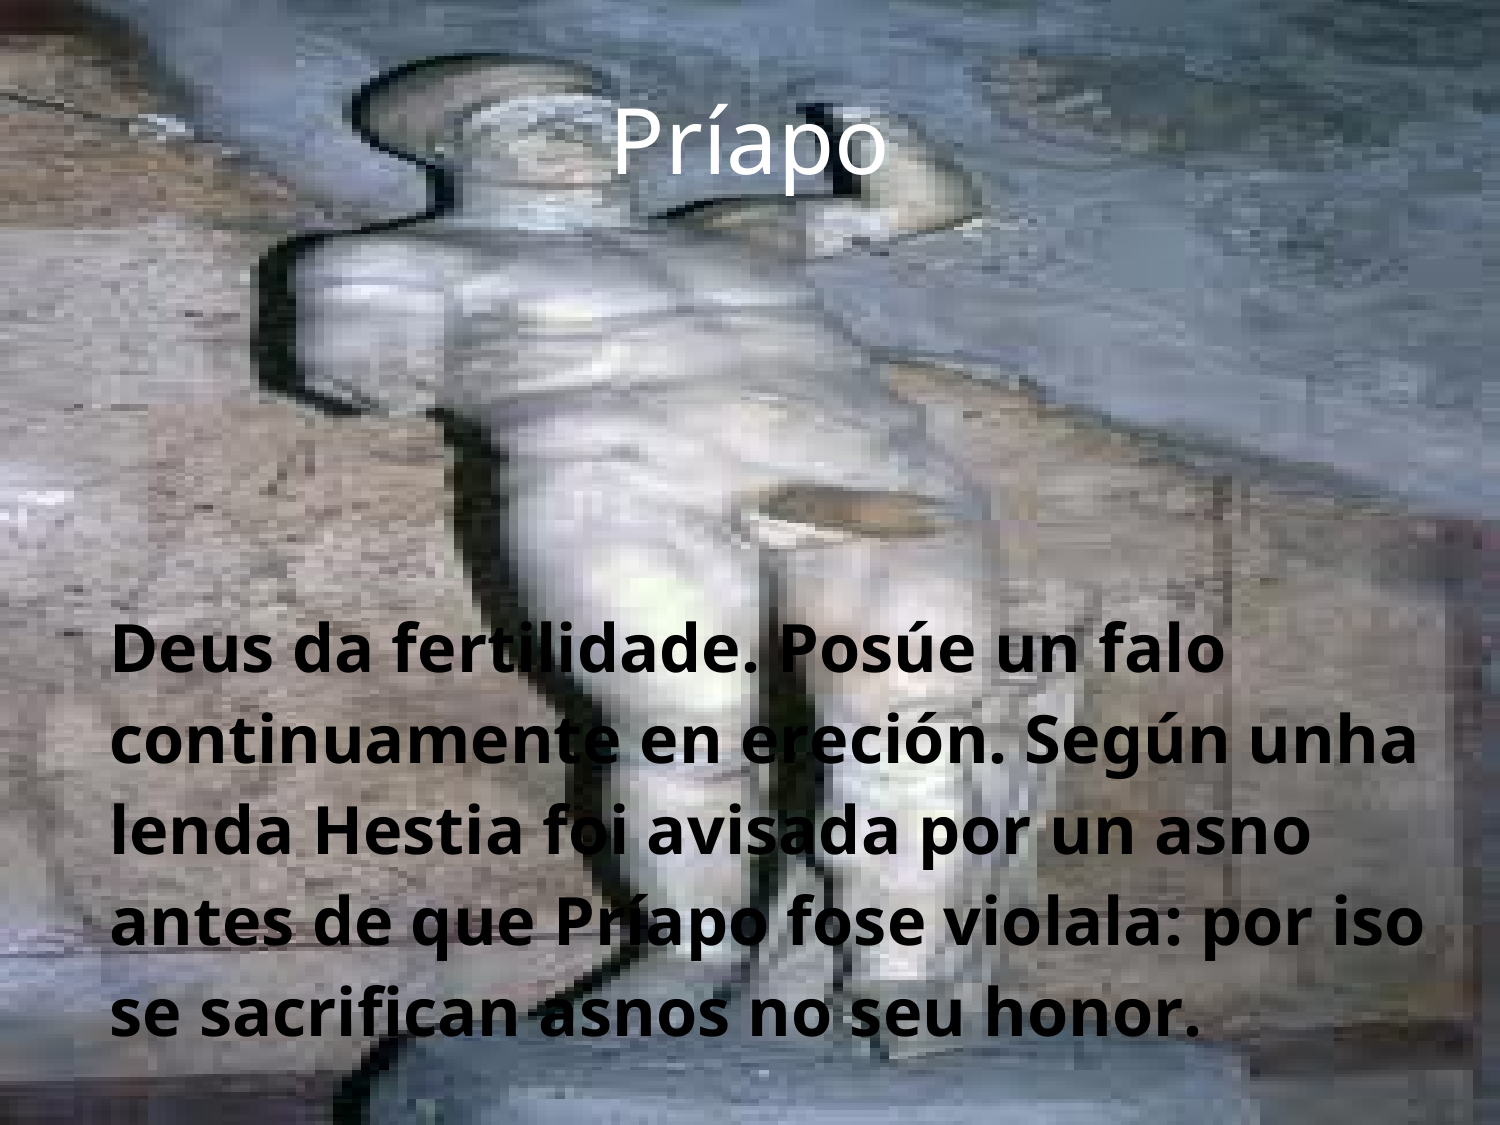

# Príapo
Deus da fertilidade. Posúe un falo continuamente en ereción. Según unha lenda Hestia foi avisada por un asno antes de que Príapo fose violala: por iso se sacrifican asnos no seu honor.